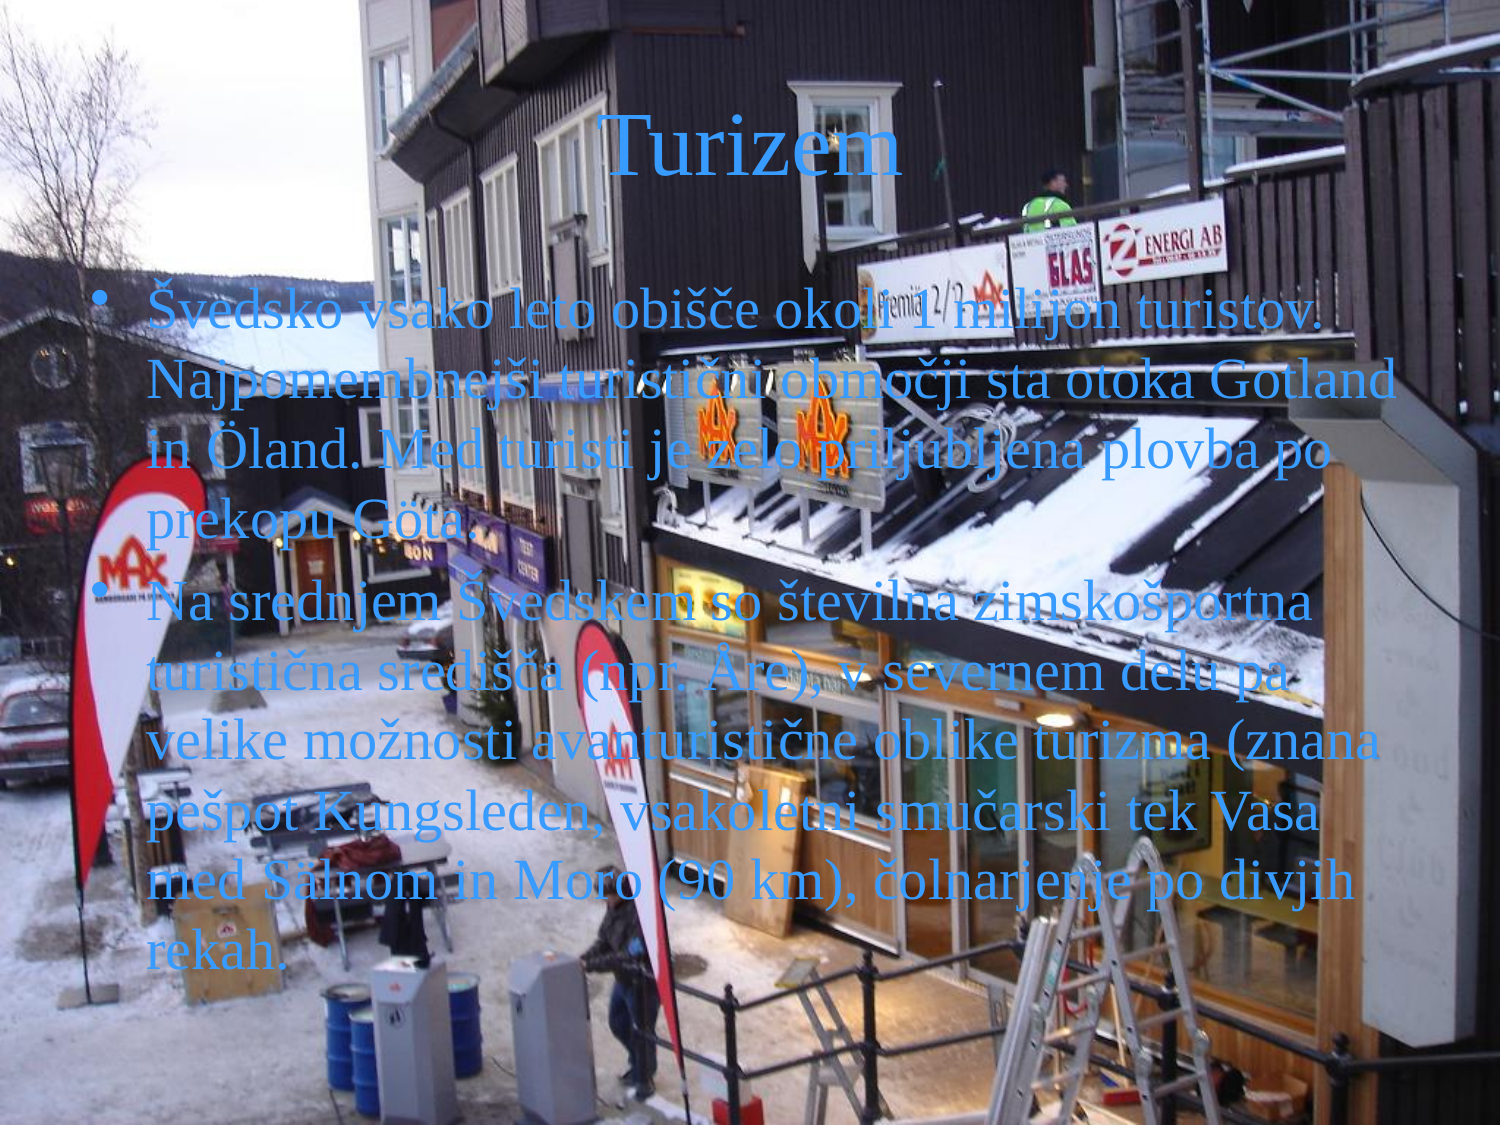

# Turizem
Švedsko vsako leto obišče okoli 1 milijon turistov. Najpomembnejši turistični območji sta otoka Gotland in Öland. Med turisti je zelo priljubljena plovba po prekopu Göta.
Na srednjem Švedskem so številna zimskošportna turistična središča (npr. Åre), v severnem delu pa velike možnosti avanturistične oblike turizma (znana pešpot Kungsleden, vsakoletni smučarski tek Vasa med Sälnom in Moro (90 km), čolnarjenje po divjih rekah.